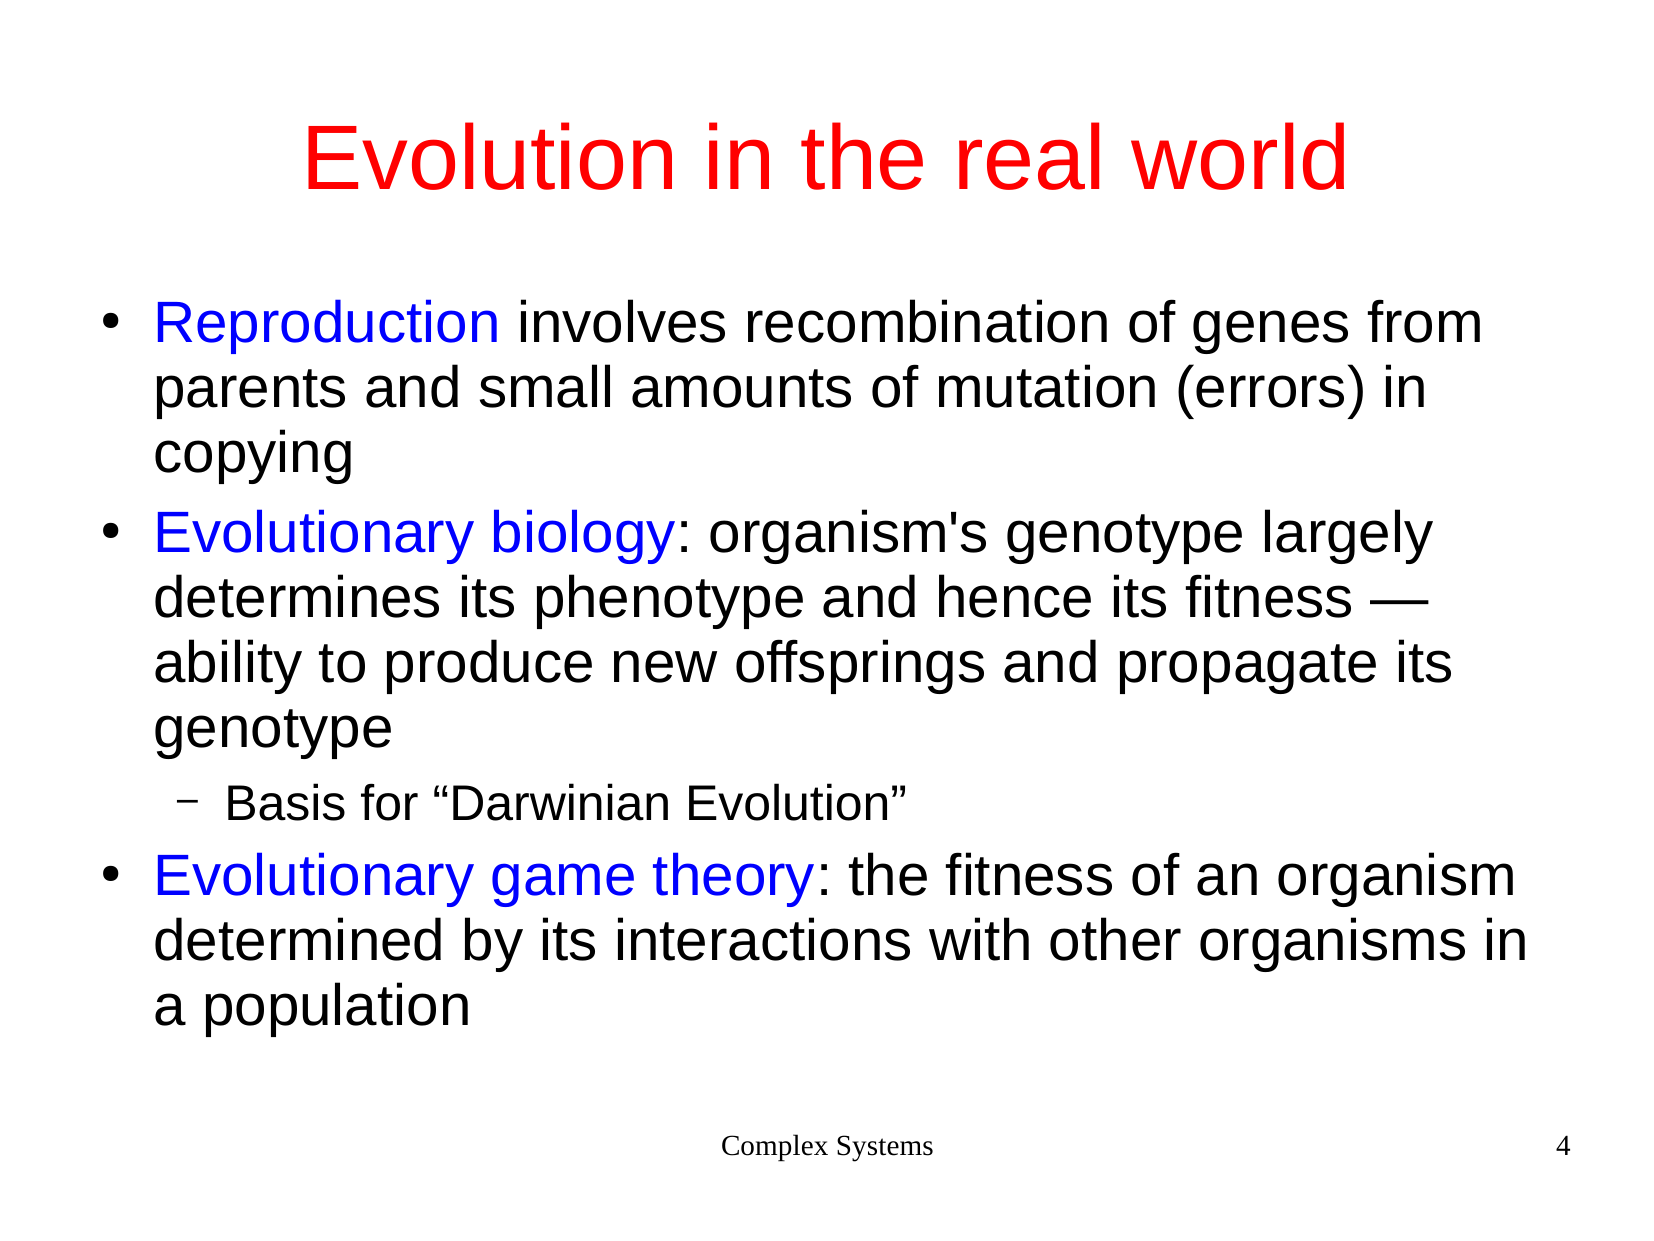

# Evolution in the real world
Reproduction involves recombination of genes from parents and small amounts of mutation (errors) in copying
Evolutionary biology: organism's genotype largely determines its phenotype and hence its fitness — ability to produce new offsprings and propagate its genotype
Basis for “Darwinian Evolution”
Evolutionary game theory: the fitness of an organism determined by its interactions with other organisms in a population
Complex Systems
4